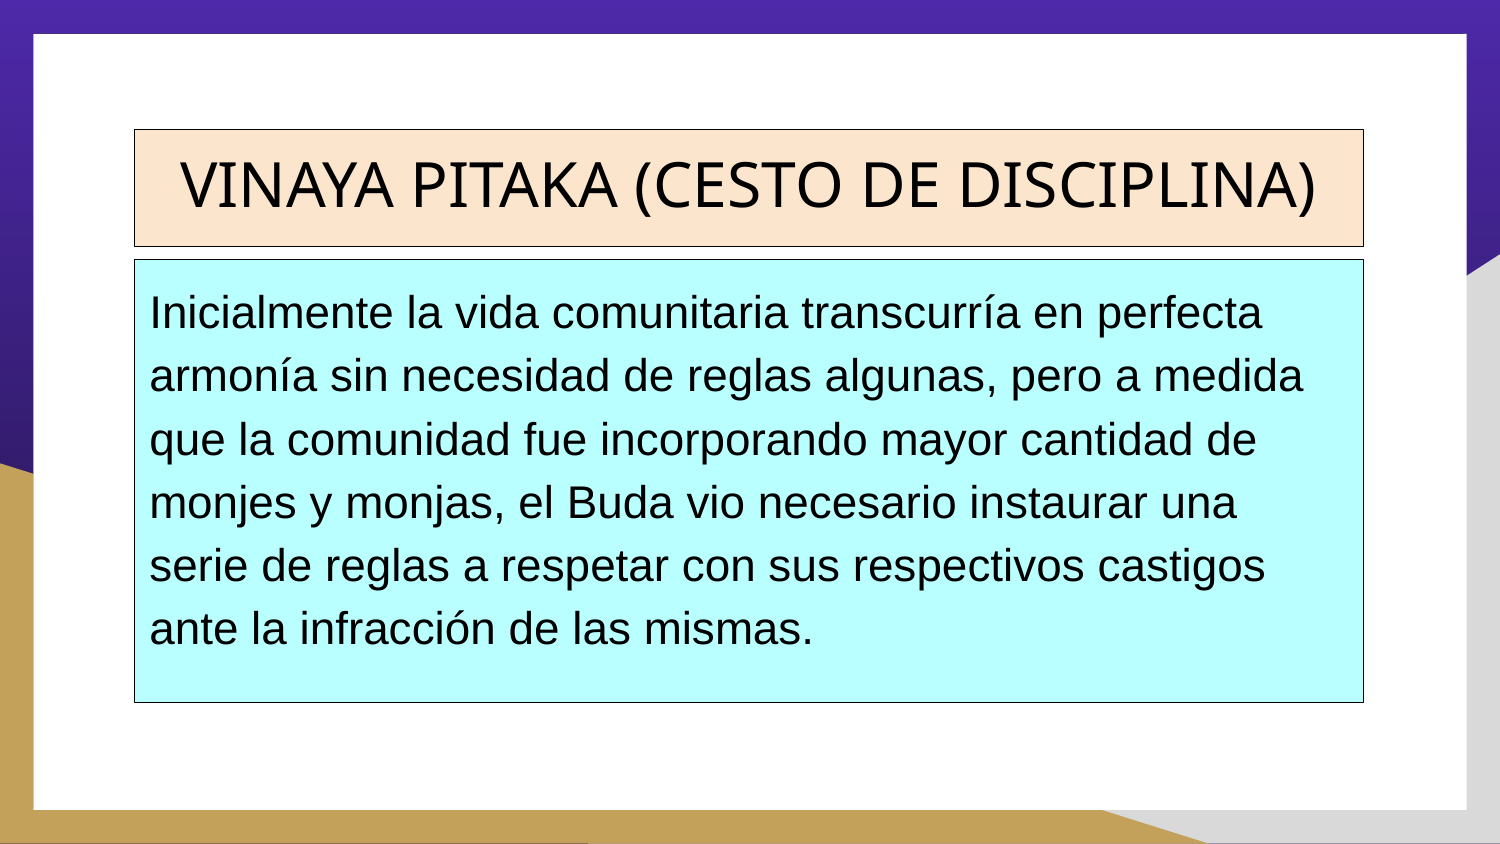

VINAYA PITAKA (CESTO DE DISCIPLINA)
# Inicialmente la vida comunitaria transcurría en perfecta armonía sin necesidad de reglas algunas, pero a medida que la comunidad fue incorporando mayor cantidad de monjes y monjas, el Buda vio necesario instaurar una serie de reglas a respetar con sus respectivos castigos ante la infracción de las mismas.